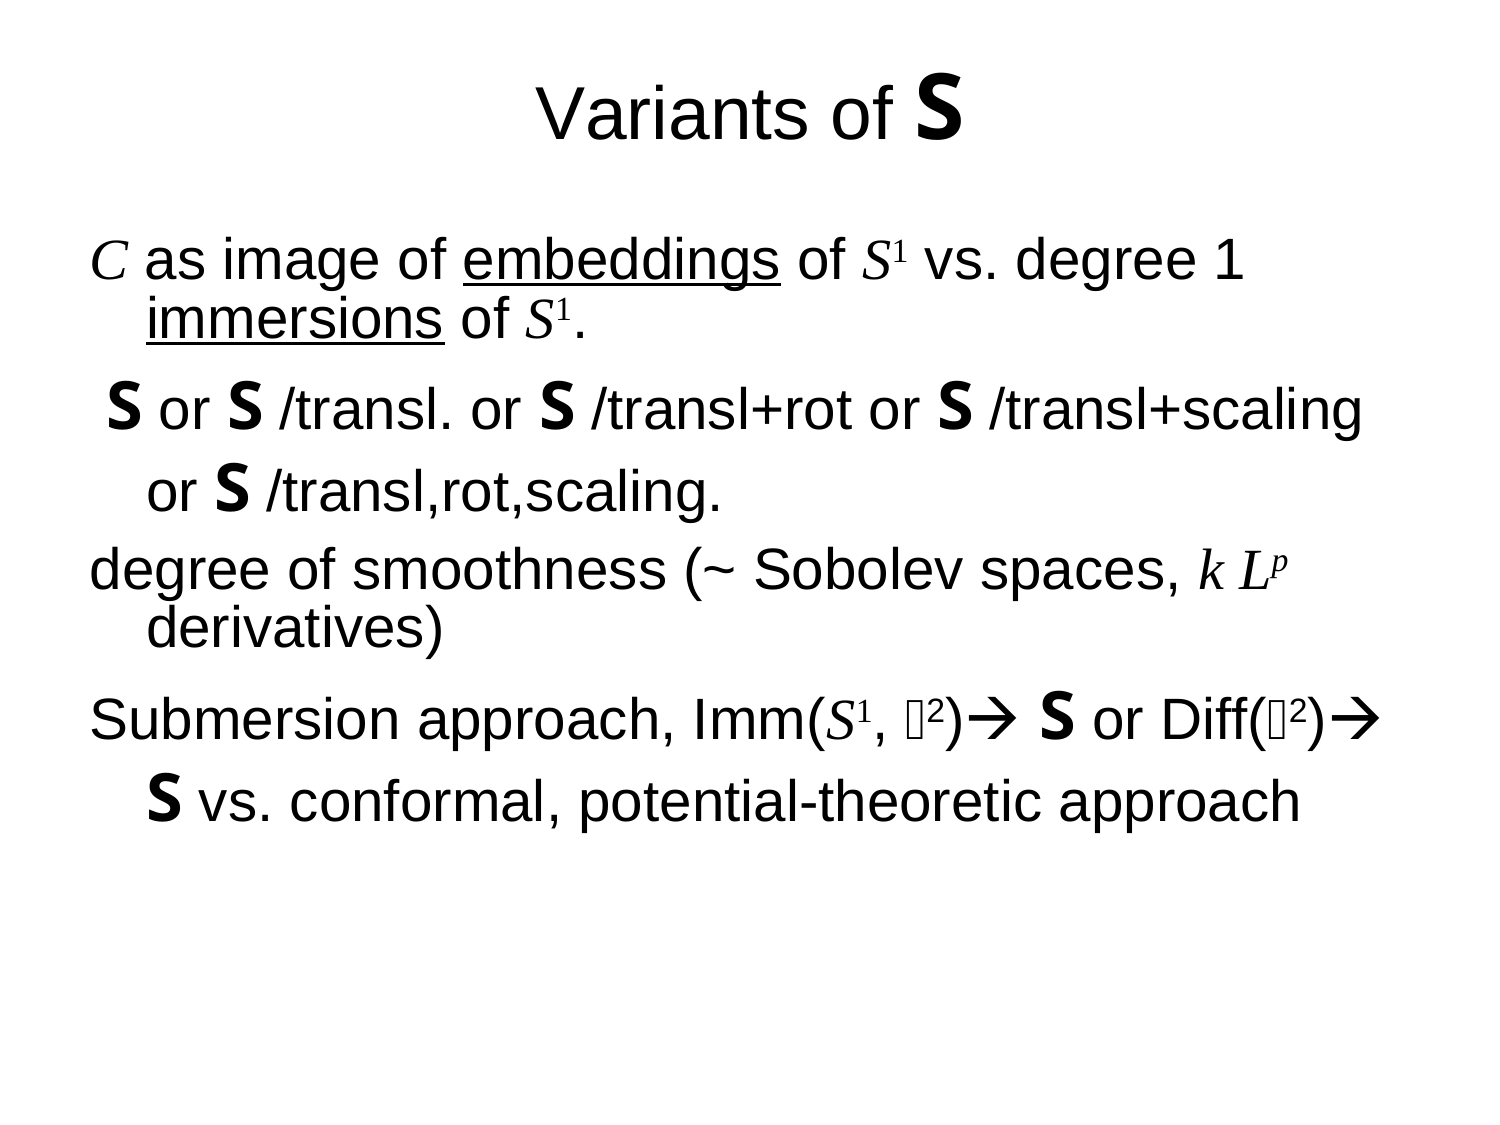

# Variants of S
C as image of embeddings of S1 vs. degree 1 immersions of S1.
 S or S /transl. or S /transl+rot or S /transl+scaling or S /transl,rot,scaling.
degree of smoothness (~ Sobolev spaces, k Lp derivatives)
Submersion approach, Imm(S1, 2) S or Diff(2) S vs. conformal, potential-theoretic approach